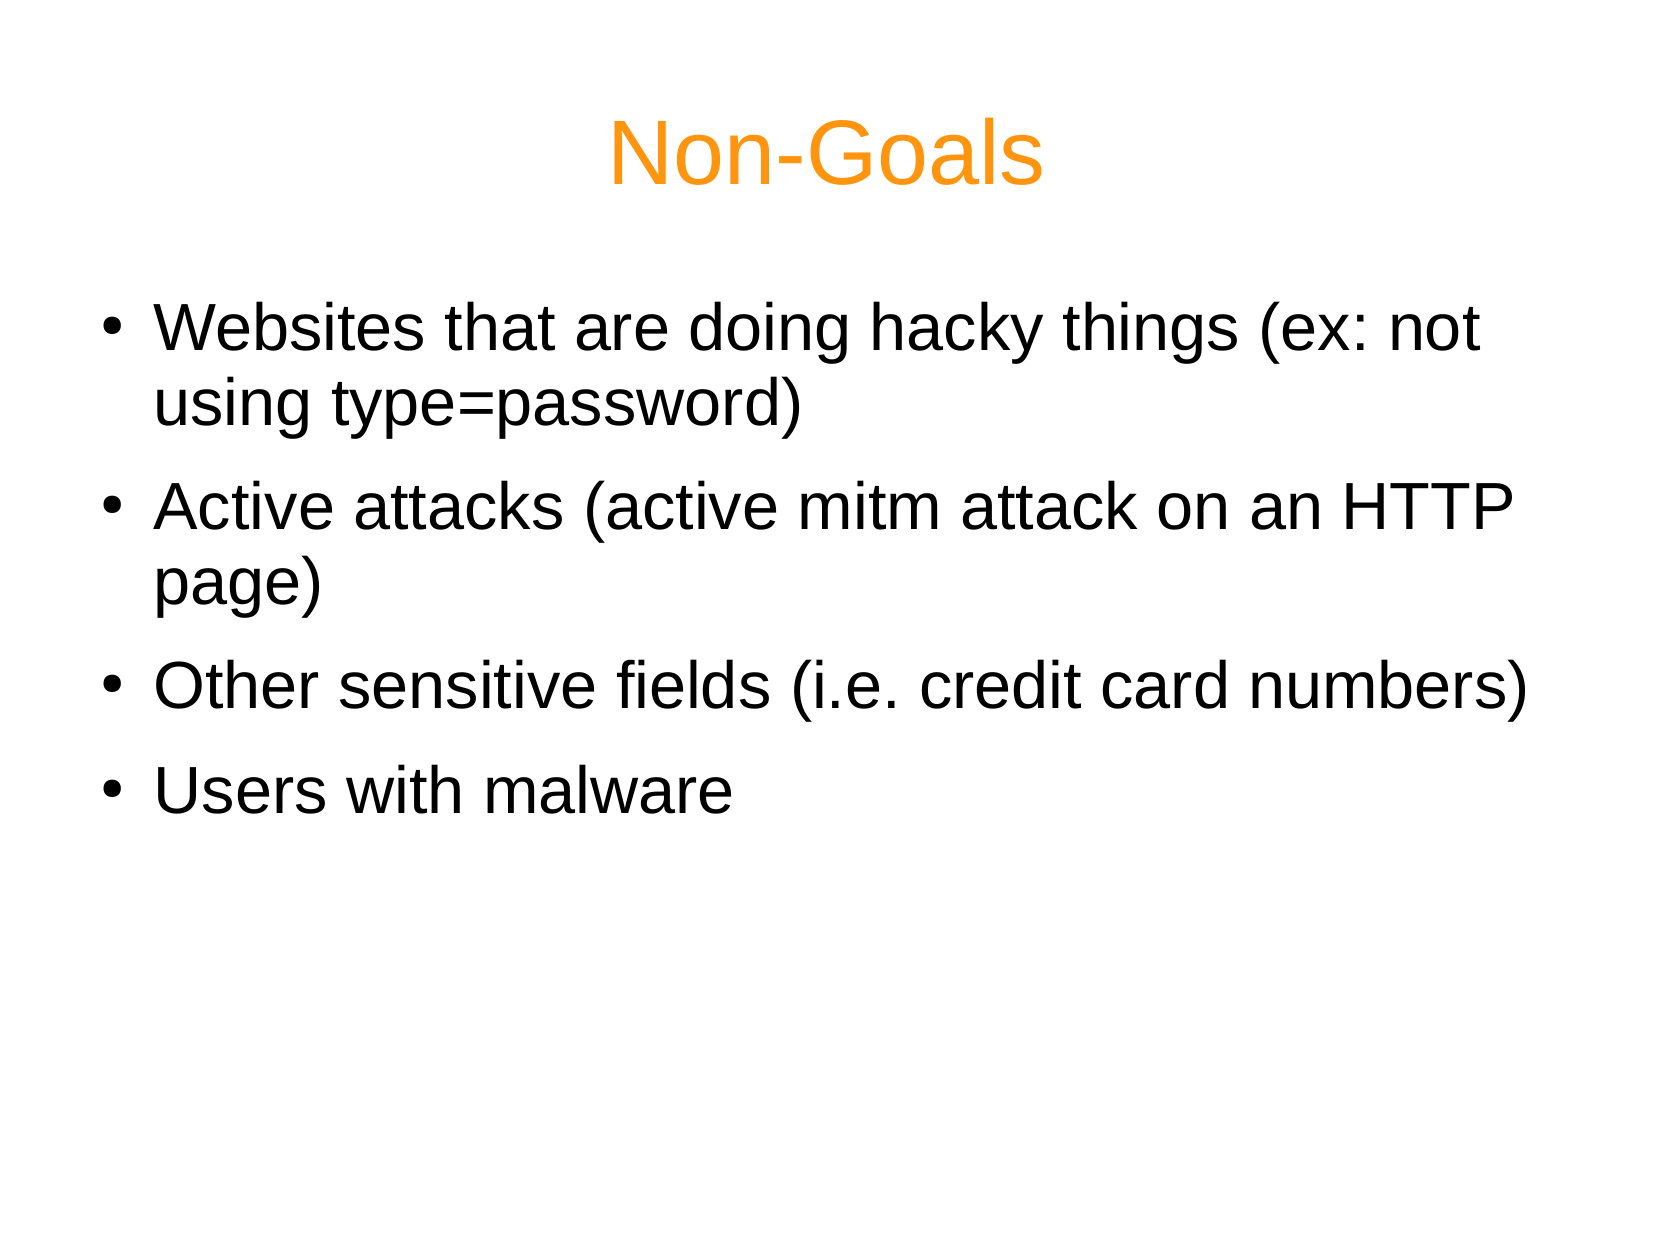

# Non-Goals
Websites that are doing hacky things (ex: not using type=password)
Active attacks (active mitm attack on an HTTP page)
Other sensitive fields (i.e. credit card numbers)
Users with malware